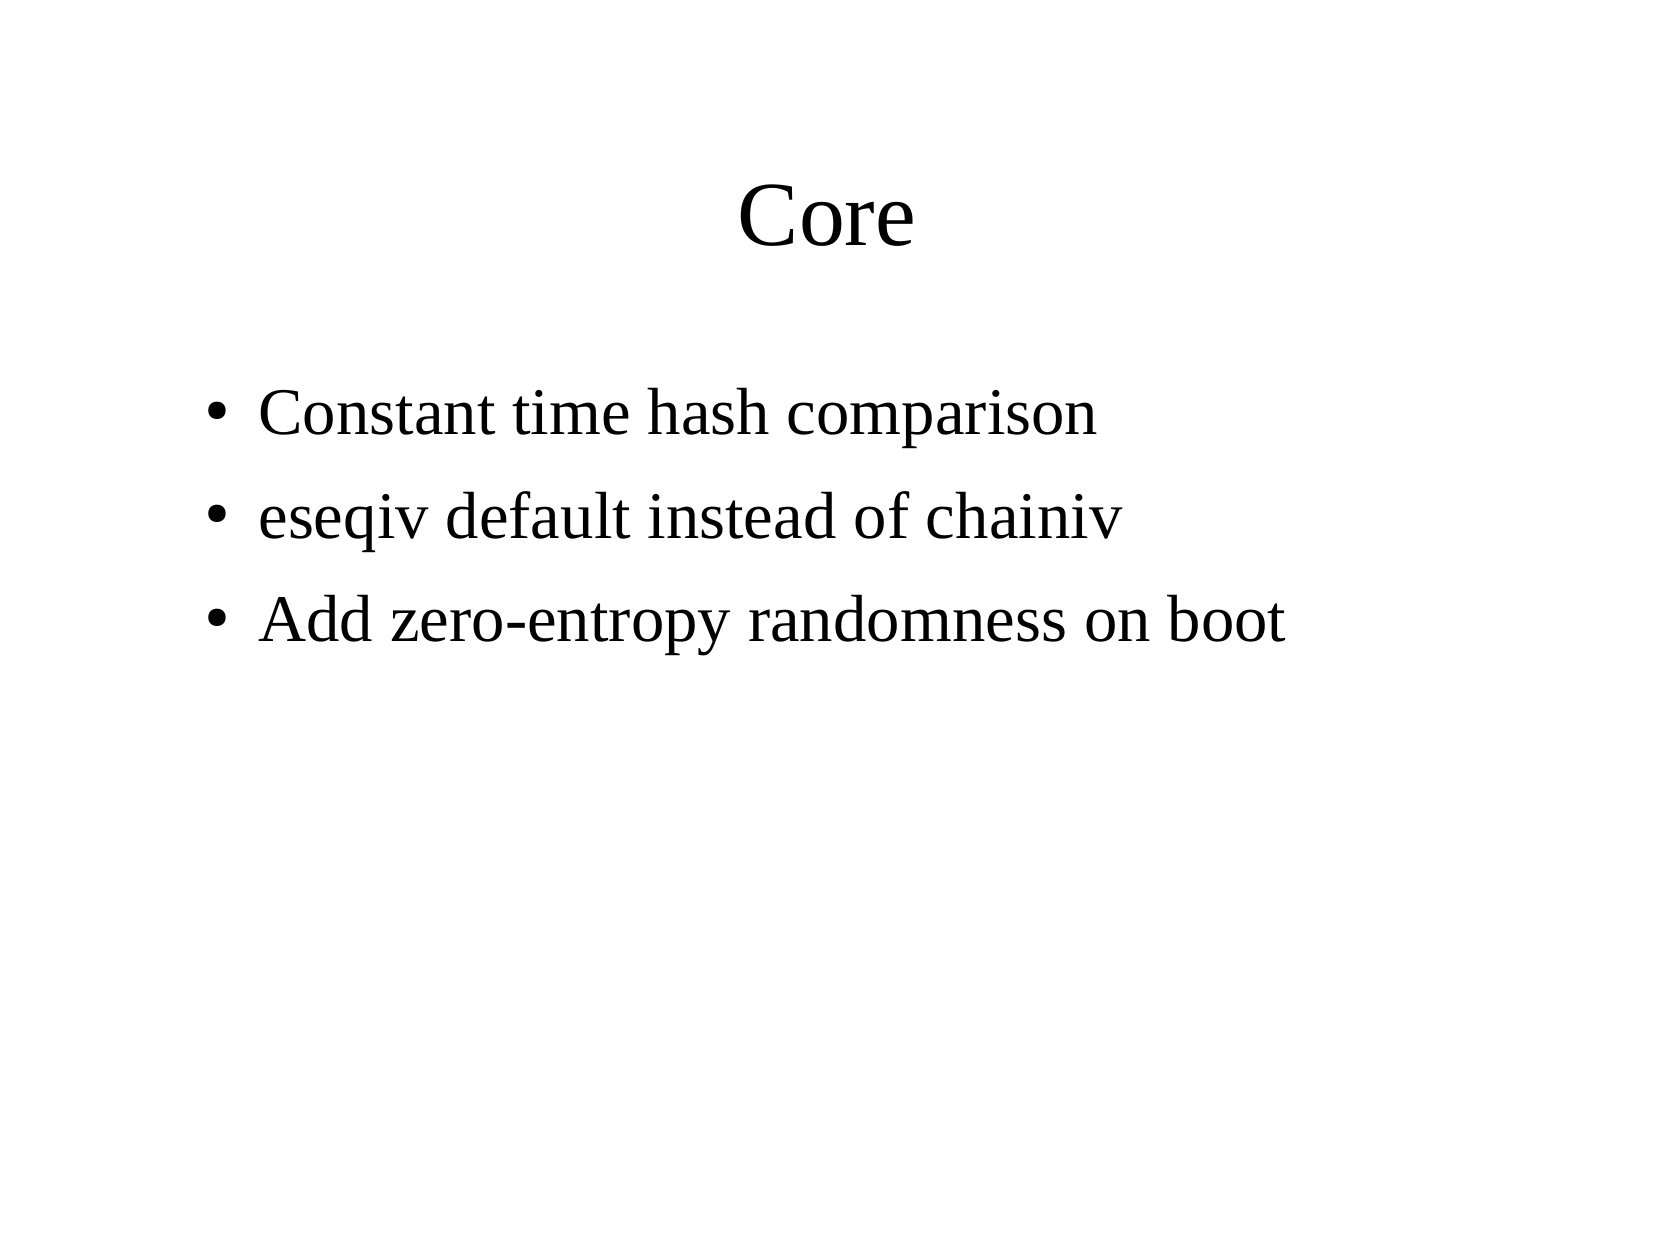

# Core
Constant time hash comparison
eseqiv default instead of chainiv
Add zero-entropy randomness on boot